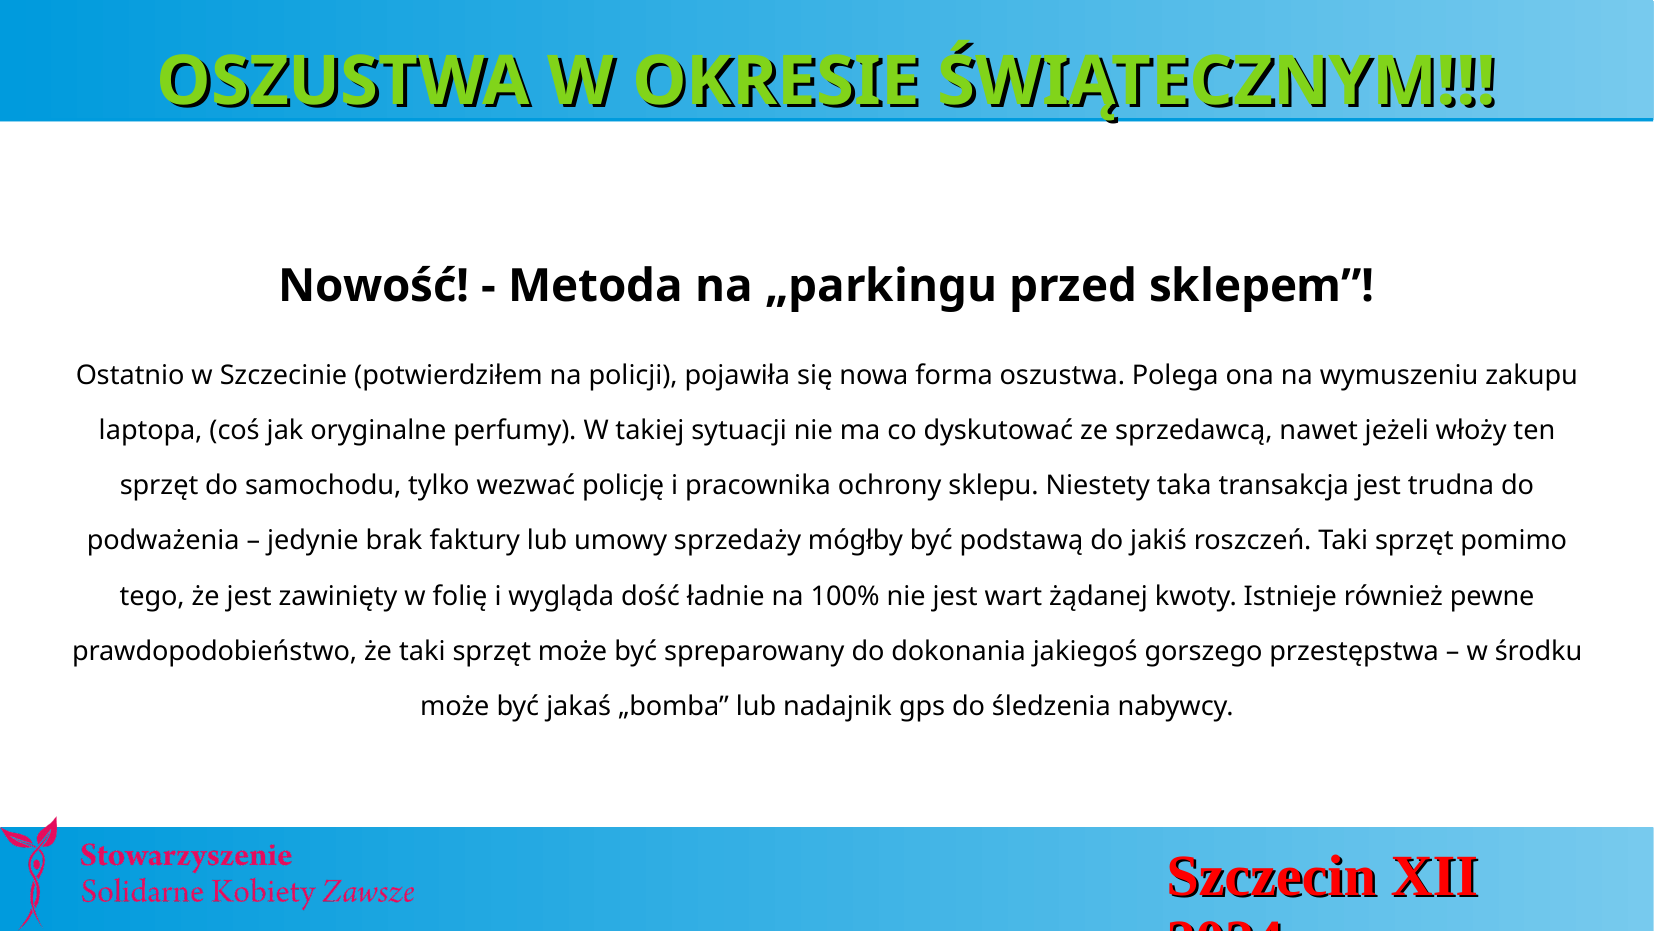

# OSZUSTWA W OKRESIE ŚWIĄTECZNYM!!!
Nowość! - Metoda na „parkingu przed sklepem”!
Ostatnio w Szczecinie (potwierdziłem na policji), pojawiła się nowa forma oszustwa. Polega ona na wymuszeniu zakupu laptopa, (coś jak oryginalne perfumy). W takiej sytuacji nie ma co dyskutować ze sprzedawcą, nawet jeżeli włoży ten sprzęt do samochodu, tylko wezwać policję i pracownika ochrony sklepu. Niestety taka transakcja jest trudna do podważenia – jedynie brak faktury lub umowy sprzedaży mógłby być podstawą do jakiś roszczeń. Taki sprzęt pomimo tego, że jest zawinięty w folię i wygląda dość ładnie na 100% nie jest wart żądanej kwoty. Istnieje również pewne prawdopodobieństwo, że taki sprzęt może być spreparowany do dokonania jakiegoś gorszego przestępstwa – w środku może być jakaś „bomba” lub nadajnik gps do śledzenia nabywcy.
Szczecin XII 2024
13